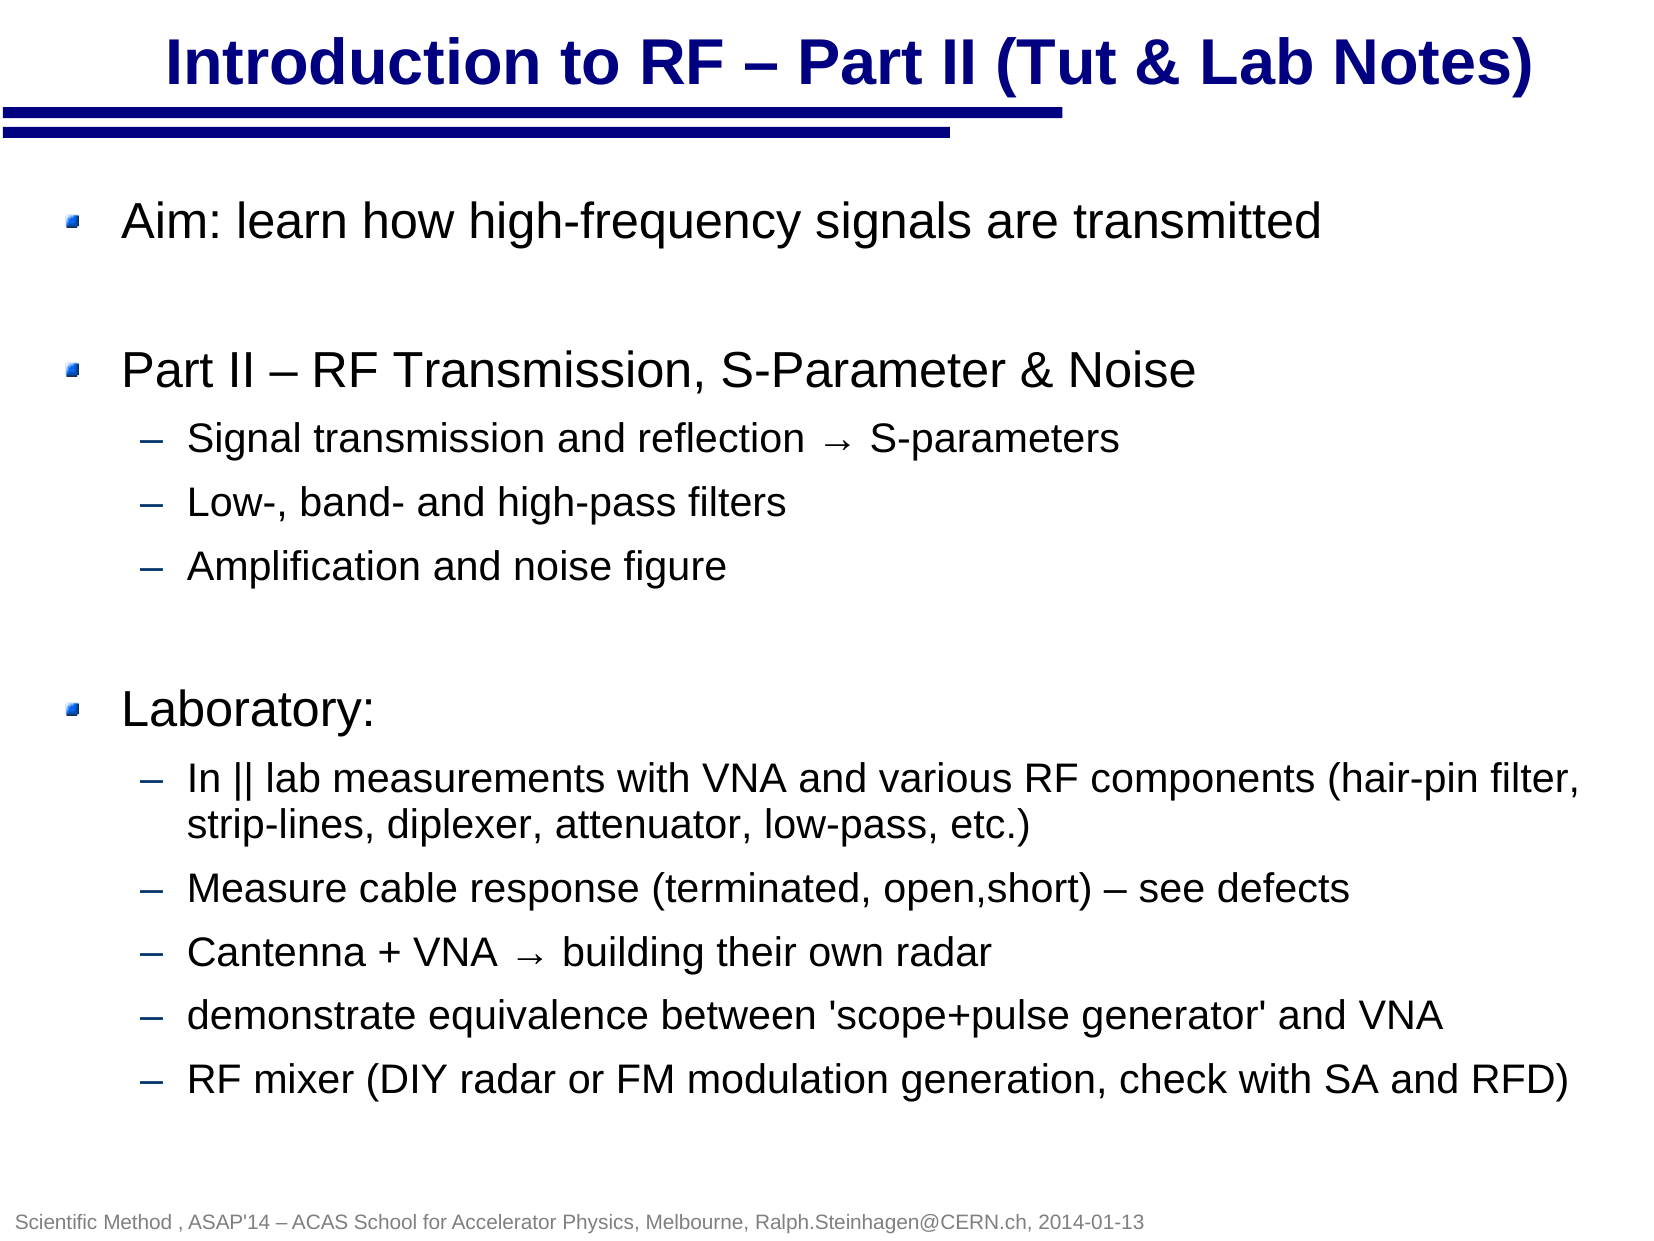

# Introduction to RF – Part II (Tut & Lab Notes)
Aim: learn how high-frequency signals are transmitted
Part II – RF Transmission, S-Parameter & Noise
Signal transmission and reflection → S-parameters
Low-, band- and high-pass filters
Amplification and noise figure
Laboratory:
In || lab measurements with VNA and various RF components (hair-pin filter, strip-lines, diplexer, attenuator, low-pass, etc.)
Measure cable response (terminated, open,short) – see defects
Cantenna + VNA → building their own radar
demonstrate equivalence between 'scope+pulse generator' and VNA
RF mixer (DIY radar or FM modulation generation, check with SA and RFD)